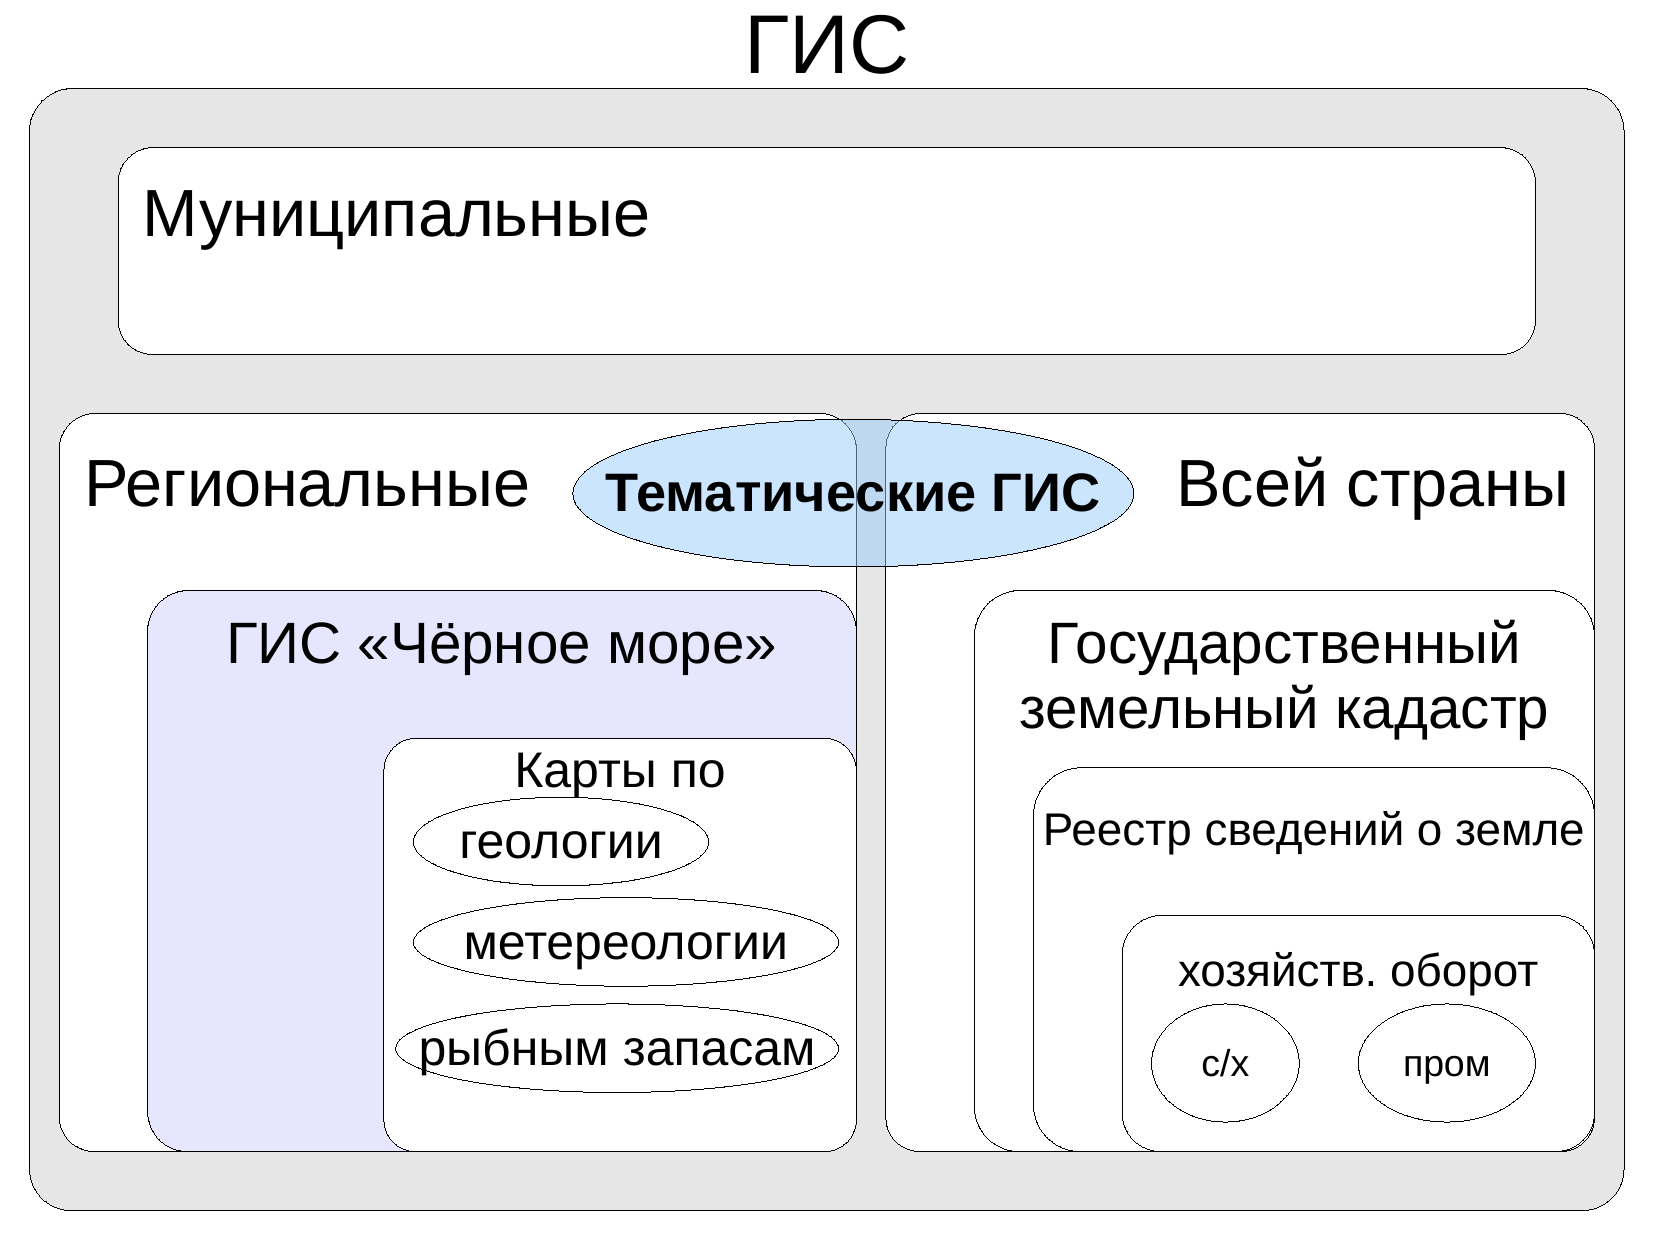

ГИС
Муниципальные
Региональные
Всей страны
Тематические ГИС
ГИС «Чёрное море»
Государственный
земельный кадастр
Карты по
Реестр сведений о земле
геологии
метереологии
хозяйств. оборот
рыбным запасам
с/х
пром